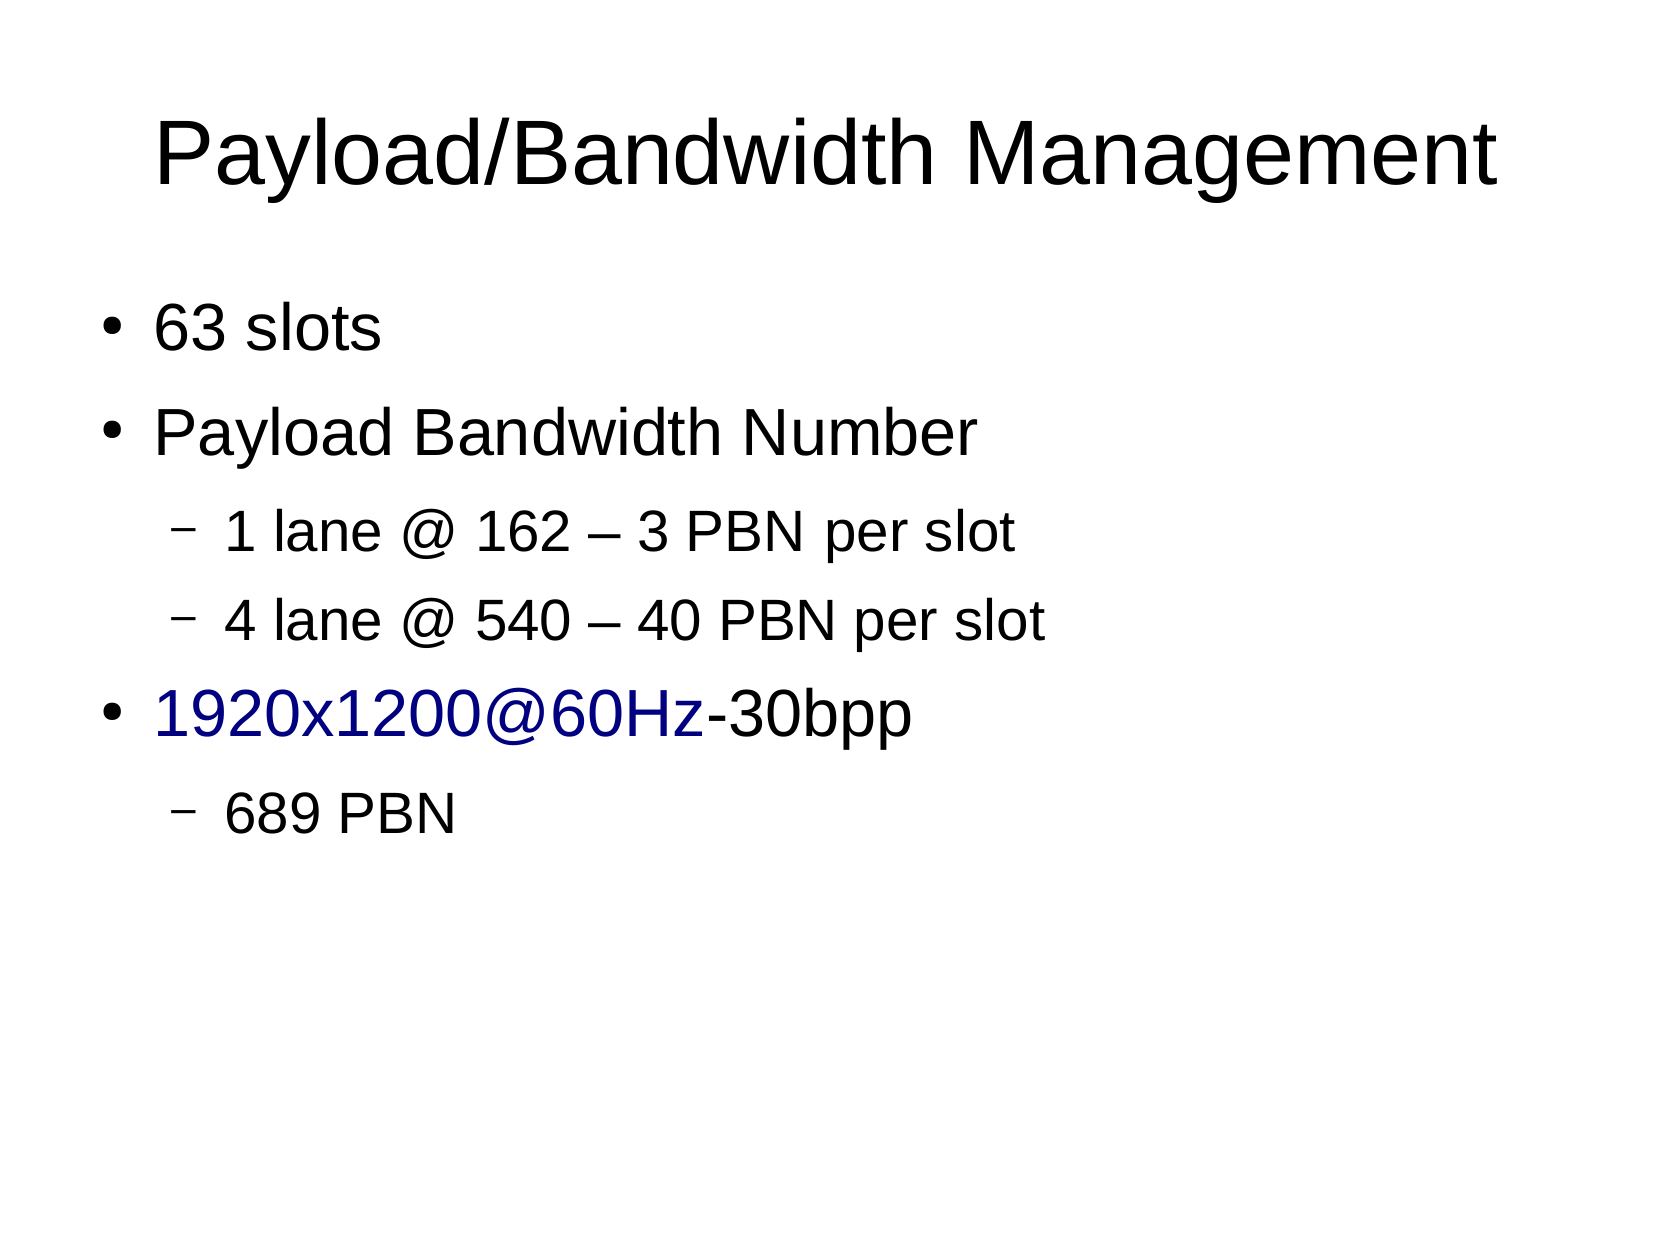

# Payload/Bandwidth Management
63 slots
Payload Bandwidth Number
1 lane @ 162 – 3 PBN	per slot
4 lane @ 540 – 40 PBN per slot
1920x1200@60Hz-30bpp
689 PBN